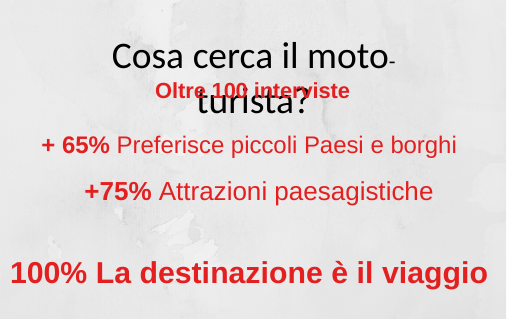

# Cosa cerca il moto-turista?
Oltre 100 interviste
+ 65% Preferisce piccoli Paesi e borghi
+75% Attrazioni paesagistiche
100% La destinazione è il viaggio